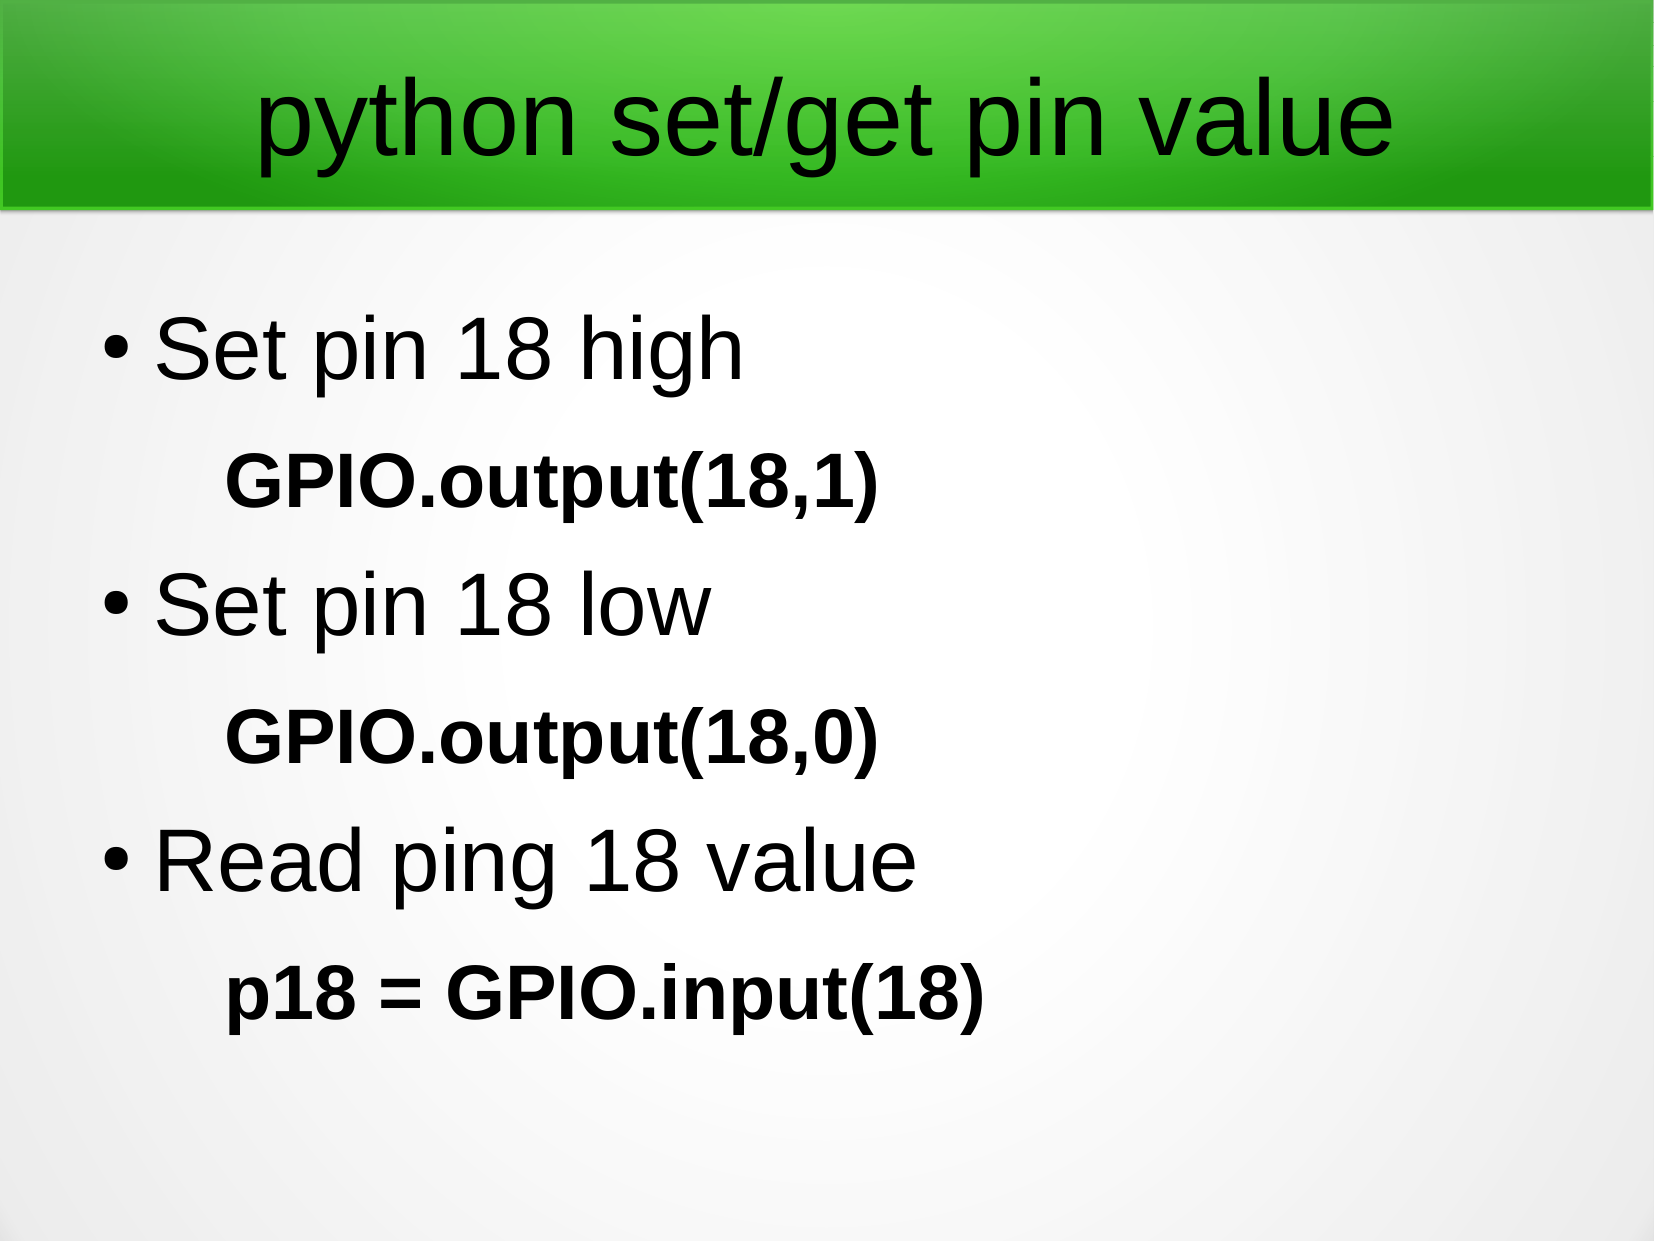

# python set/get pin value
Set pin 18 high
GPIO.output(18,1)
Set pin 18 low
GPIO.output(18,0)
Read ping 18 value
p18 = GPIO.input(18)